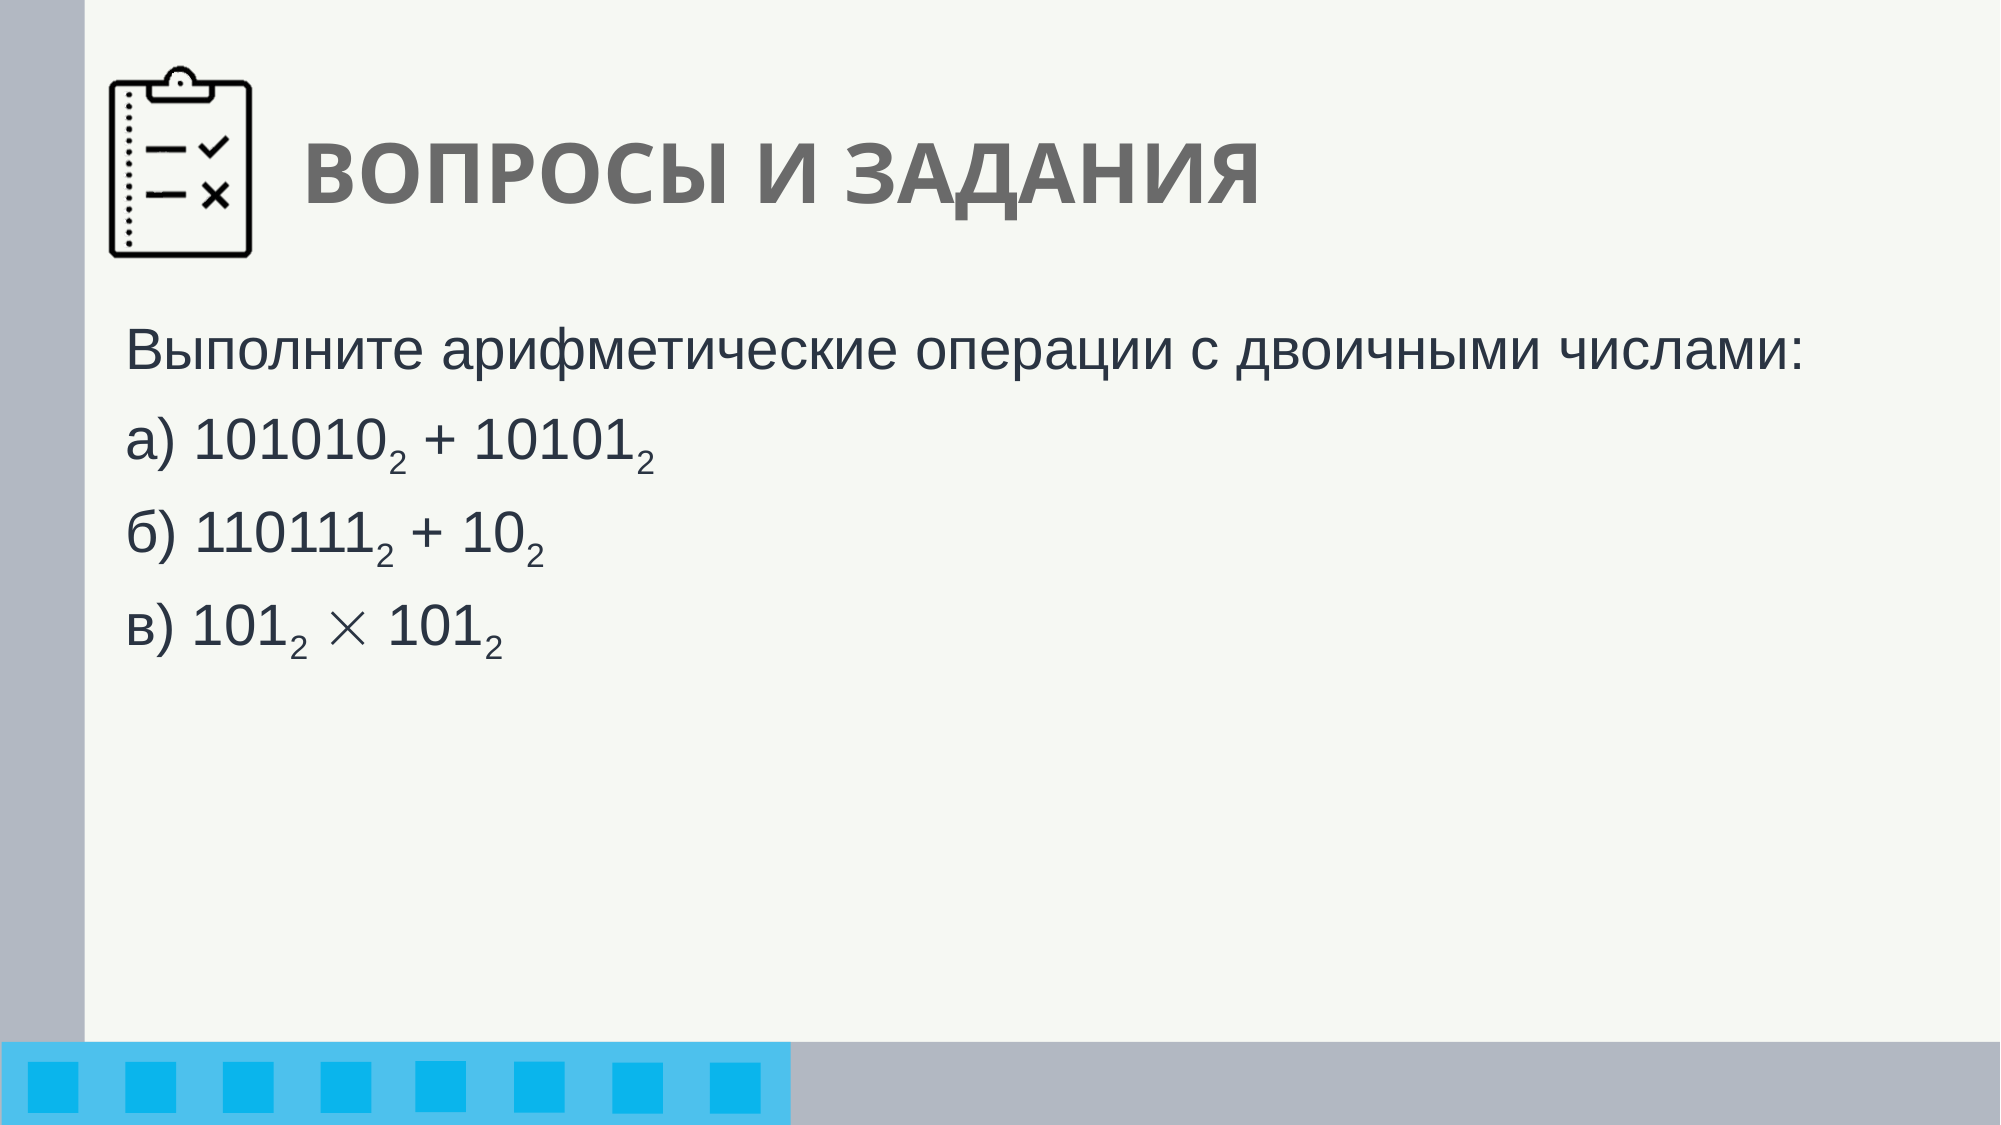

# ВОПРОСЫ И ЗАДАНИЯ
Выполните арифметические операции с двоичными числами:
а) 1010102 + 101012
б) 1101112 + 102
в) 1012  1012